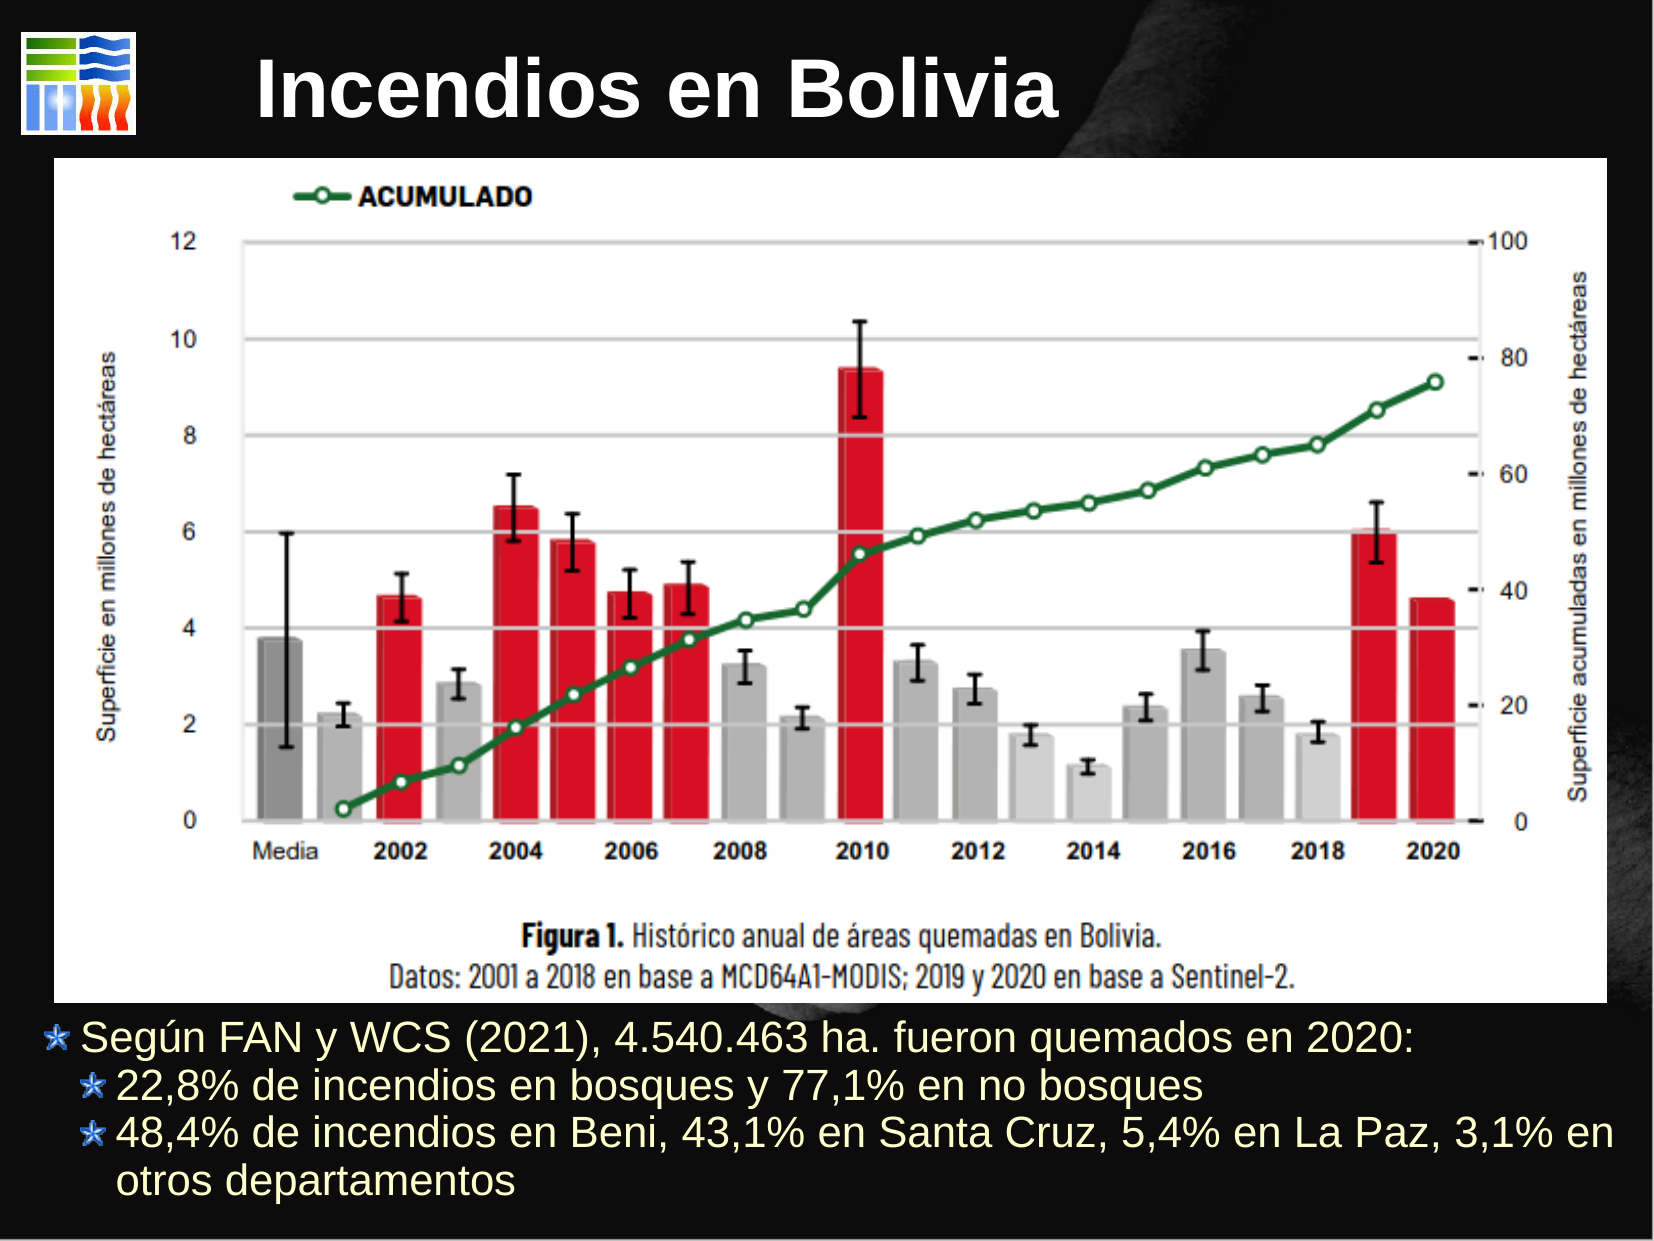

# Incendios en Bolivia
Según FAN y WCS (2021), 4.540.463 ha. fueron quemados en 2020:
22,8% de incendios en bosques y 77,1% en no bosques
48,4% de incendios en Beni, 43,1% en Santa Cruz, 5,4% en La Paz, 3,1% en otros departamentos